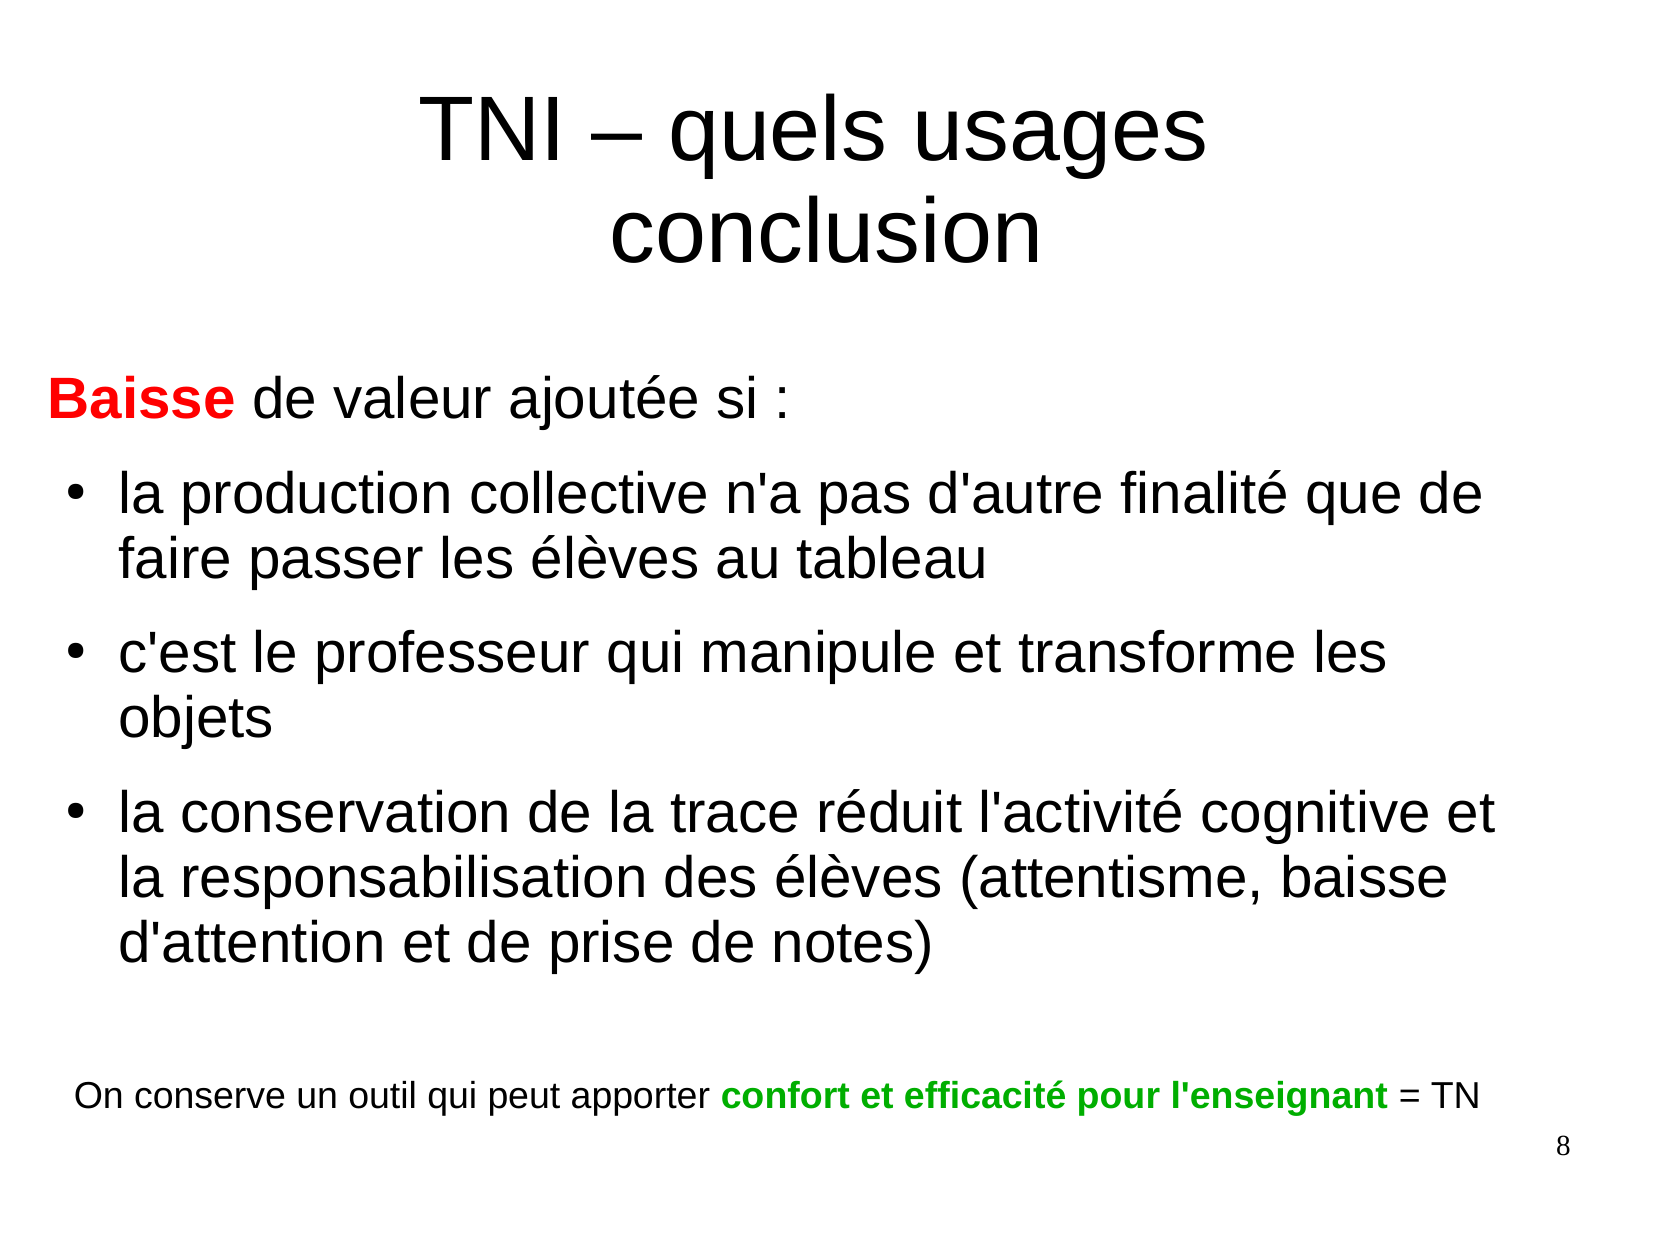

# TNI – quels usages  conclusion
Baisse de valeur ajoutée si :
la production collective n'a pas d'autre finalité que de faire passer les élèves au tableau
c'est le professeur qui manipule et transforme les objets
la conservation de la trace réduit l'activité cognitive et la responsabilisation des élèves (attentisme, baisse d'attention et de prise de notes)
On conserve un outil qui peut apporter confort et efficacité pour l'enseignant = TN
8